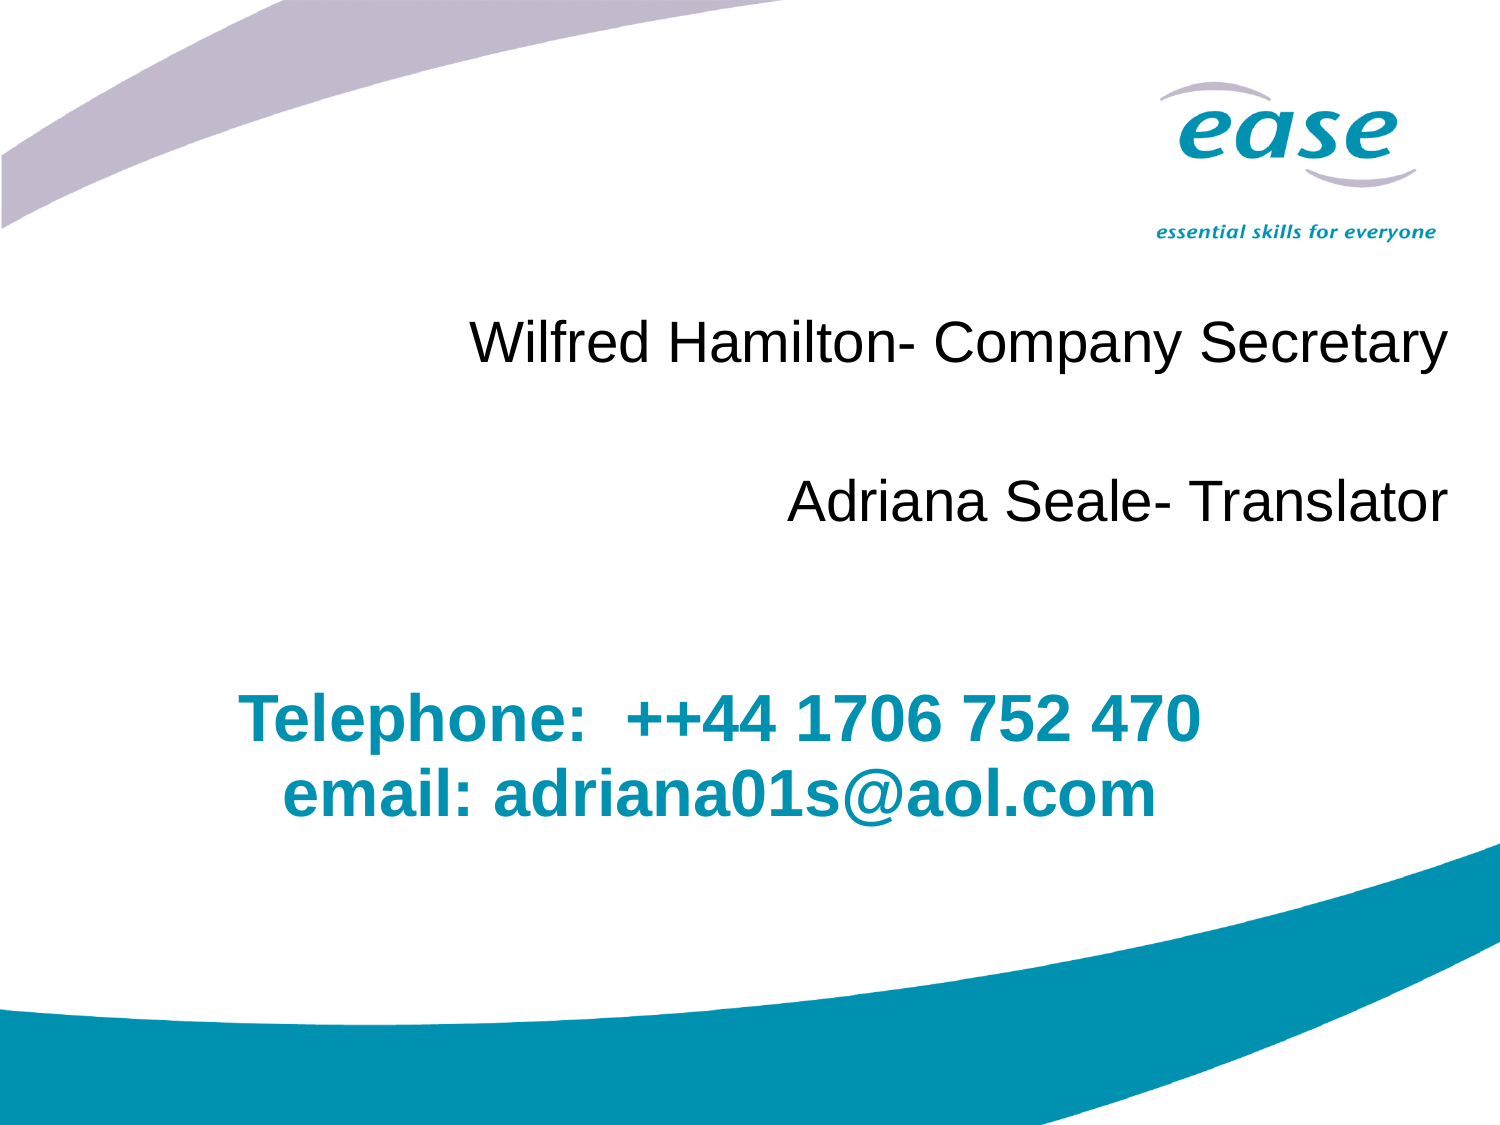

Wilfred Hamilton- Company Secretary
Adriana Seale- Translator
# Telephone: ++44 1706 752 470 email: adriana01s@aol.com